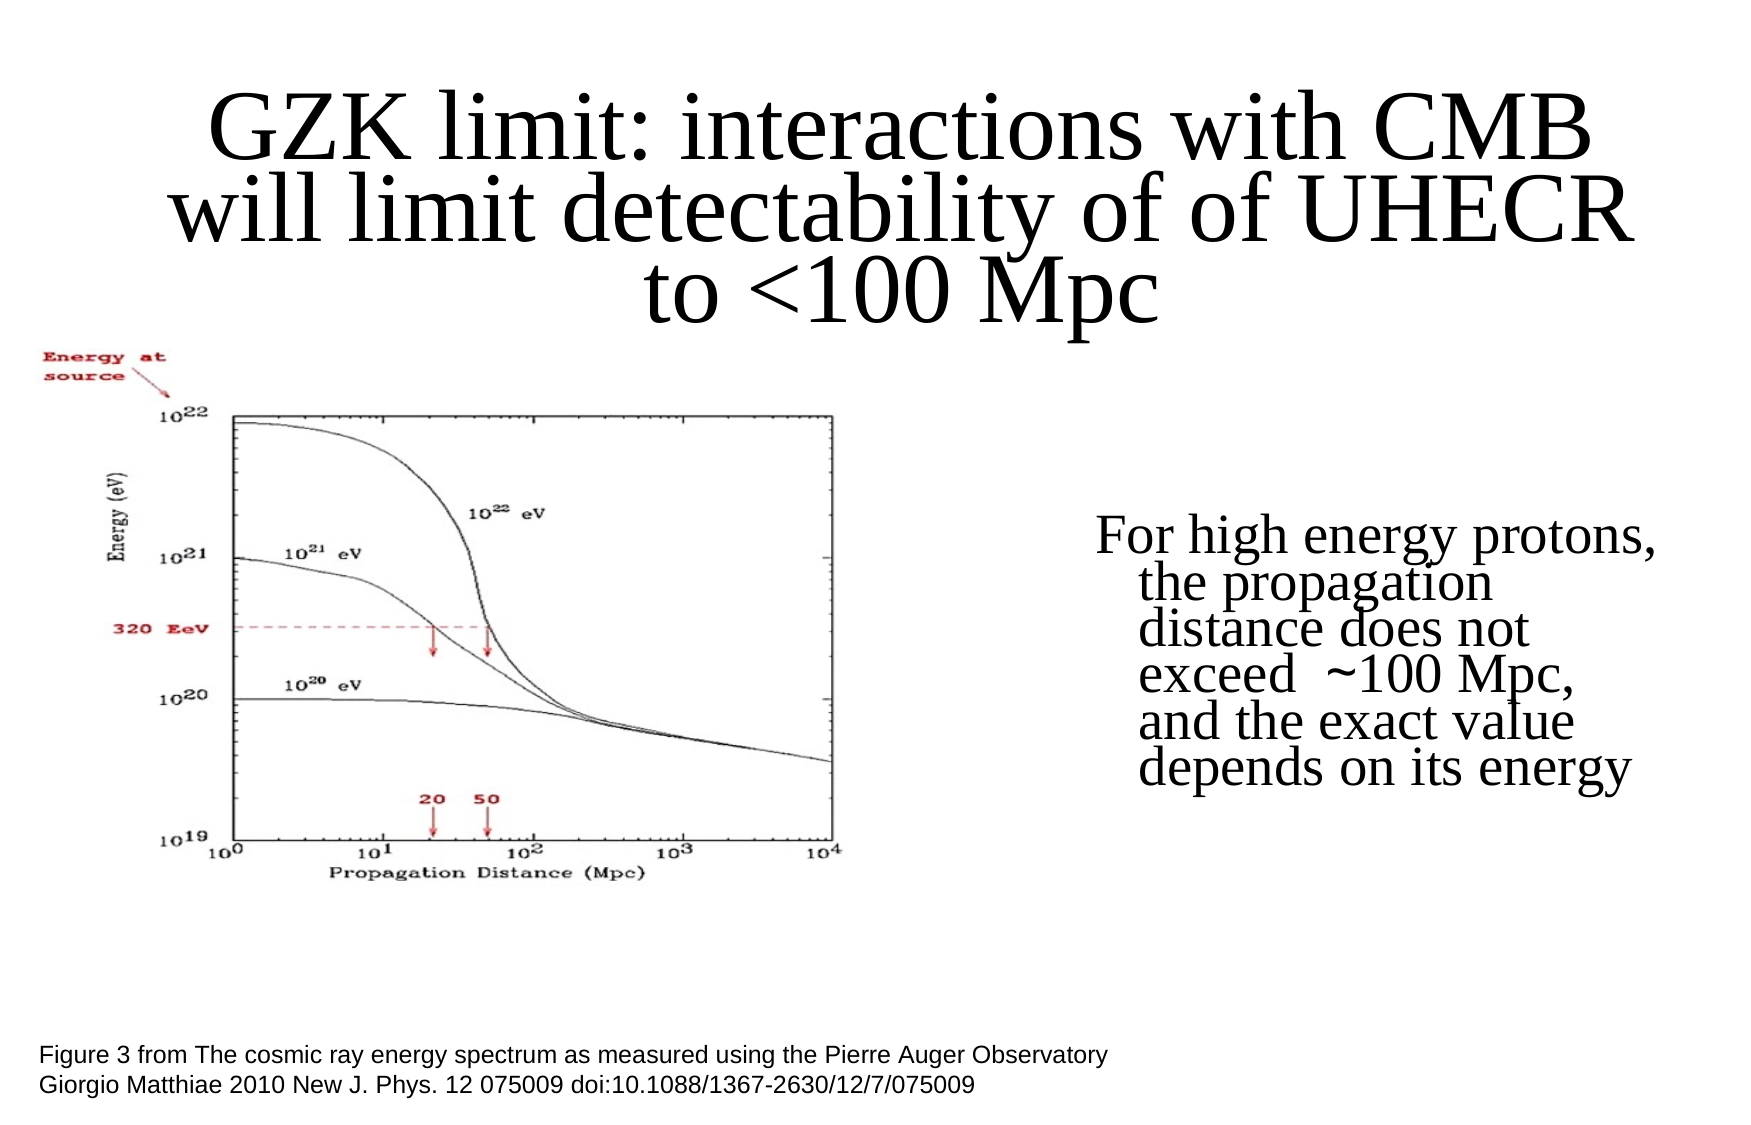

# GZK limit: interactions with CMB will limit detectability of of UHECR to <100 Mpc
For high energy protons, the propagation distance does not exceed ~100 Mpc, and the exact value depends on its energy
Figure 3 from The cosmic ray energy spectrum as measured using the Pierre Auger Observatory
Giorgio Matthiae 2010 New J. Phys. 12 075009 doi:10.1088/1367-2630/12/7/075009